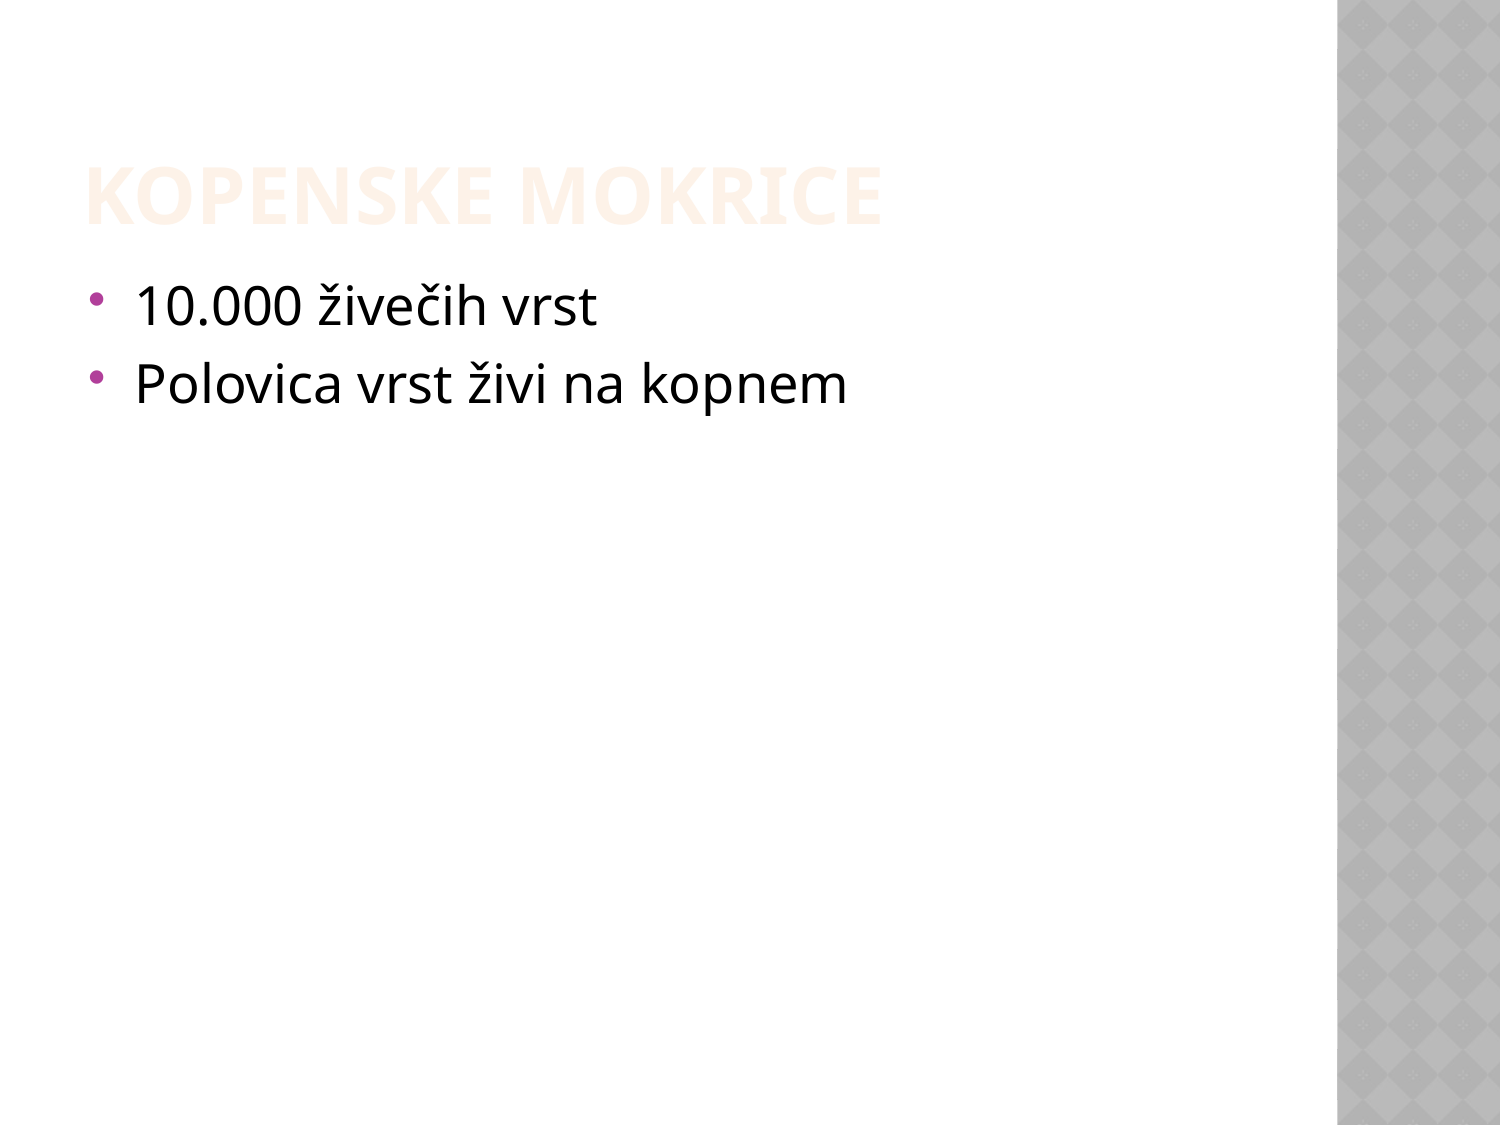

# KOPENSKE MOKRICE
10.000 živečih vrst
Polovica vrst živi na kopnem